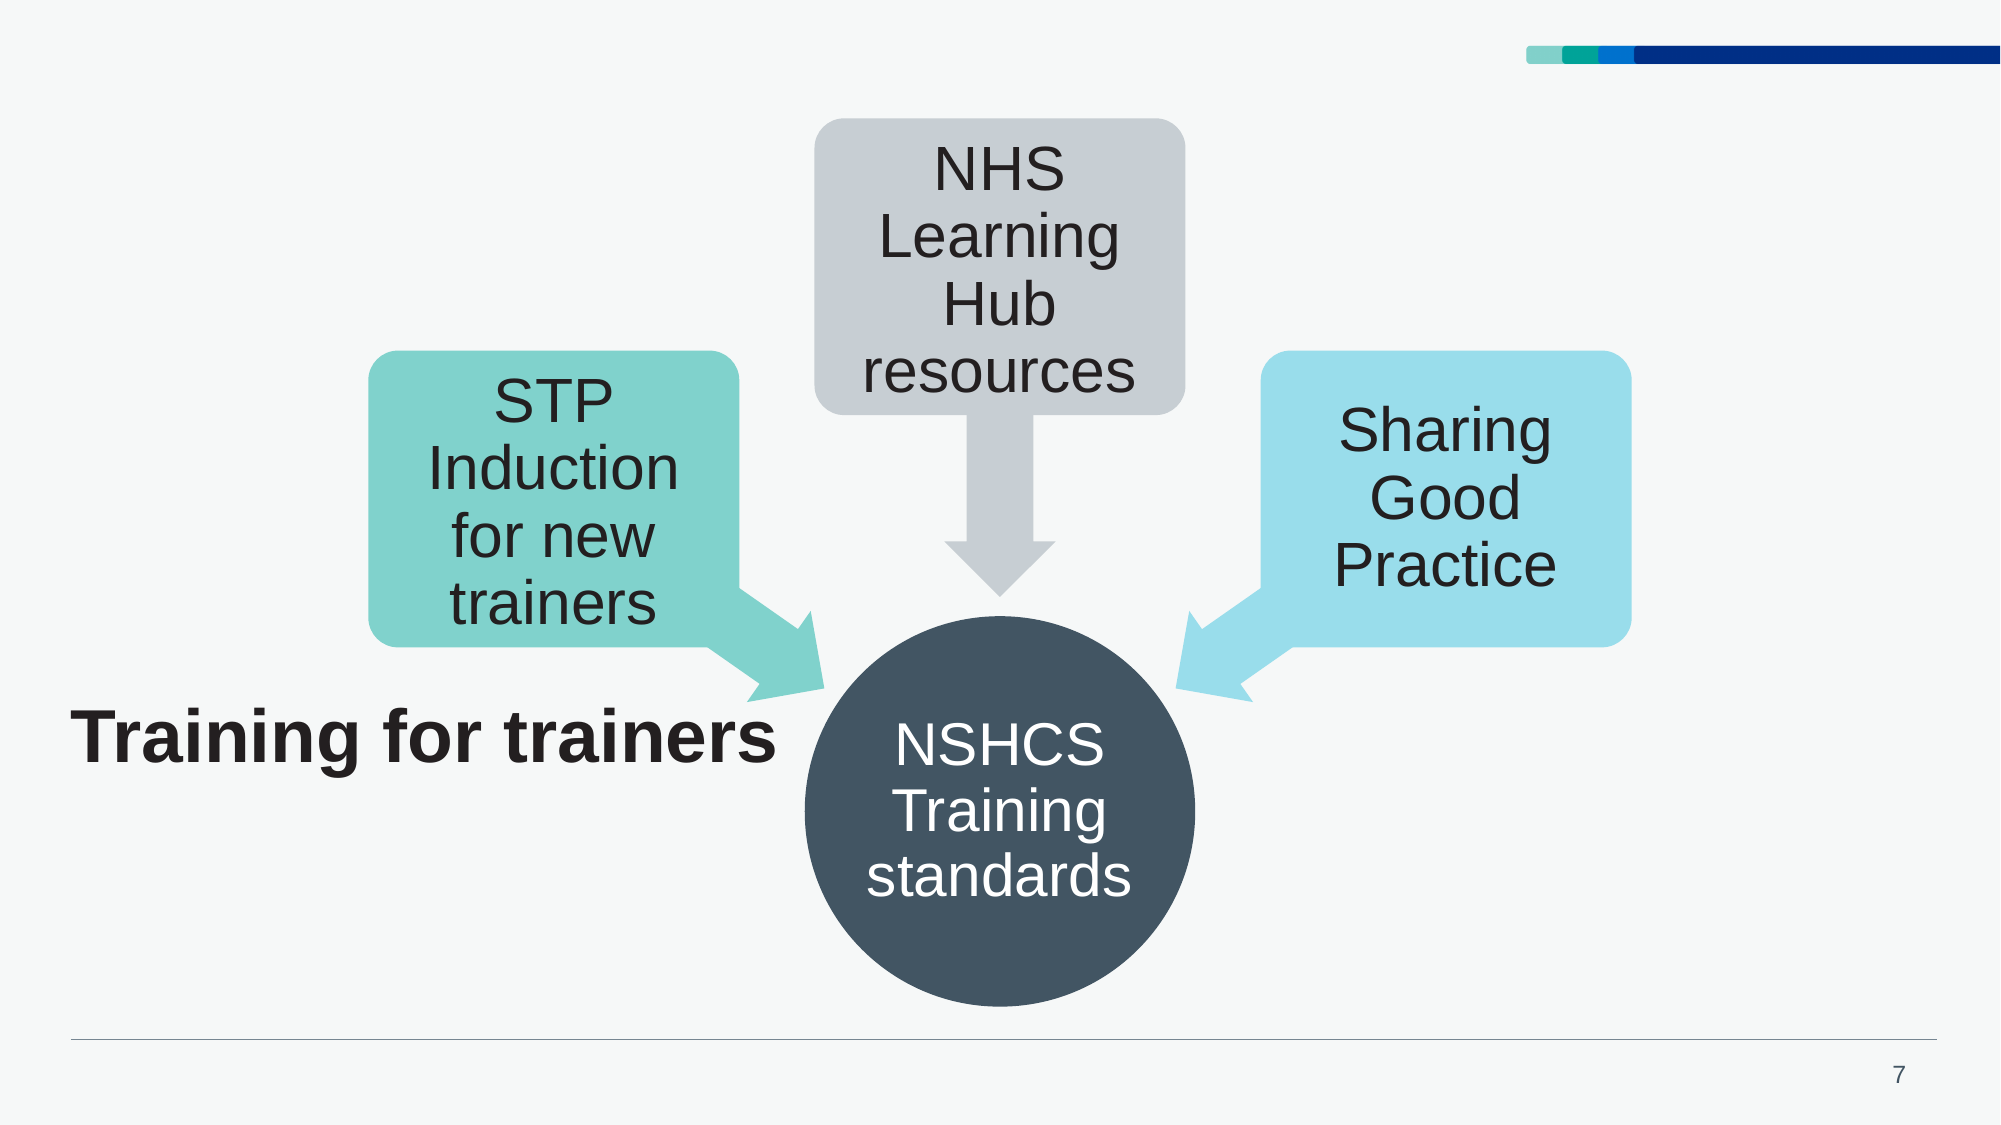

NHS Learning Hub resources
STP Induction for new trainers
Sharing Good Practice
NSHCS Training standards
# Training for trainers